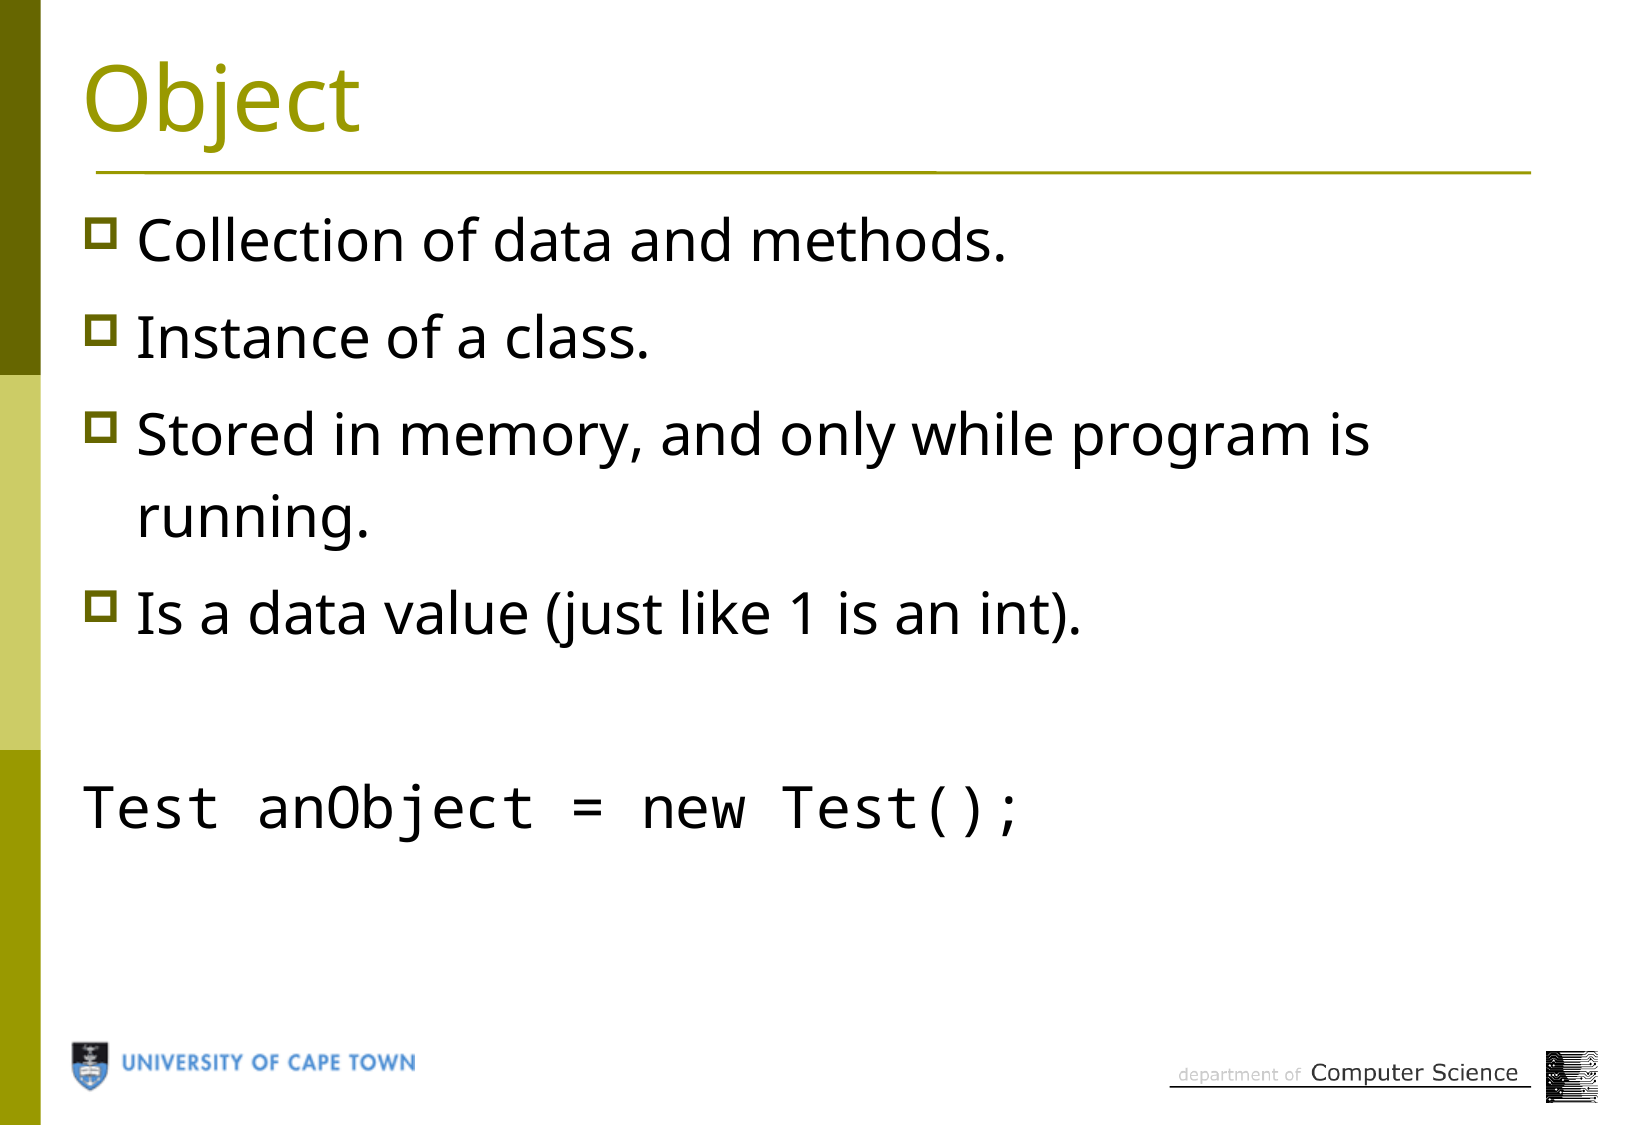

# Object
Collection of data and methods.
Instance of a class.
Stored in memory, and only while program is running.
Is a data value (just like 1 is an int).
Test anObject = new Test();